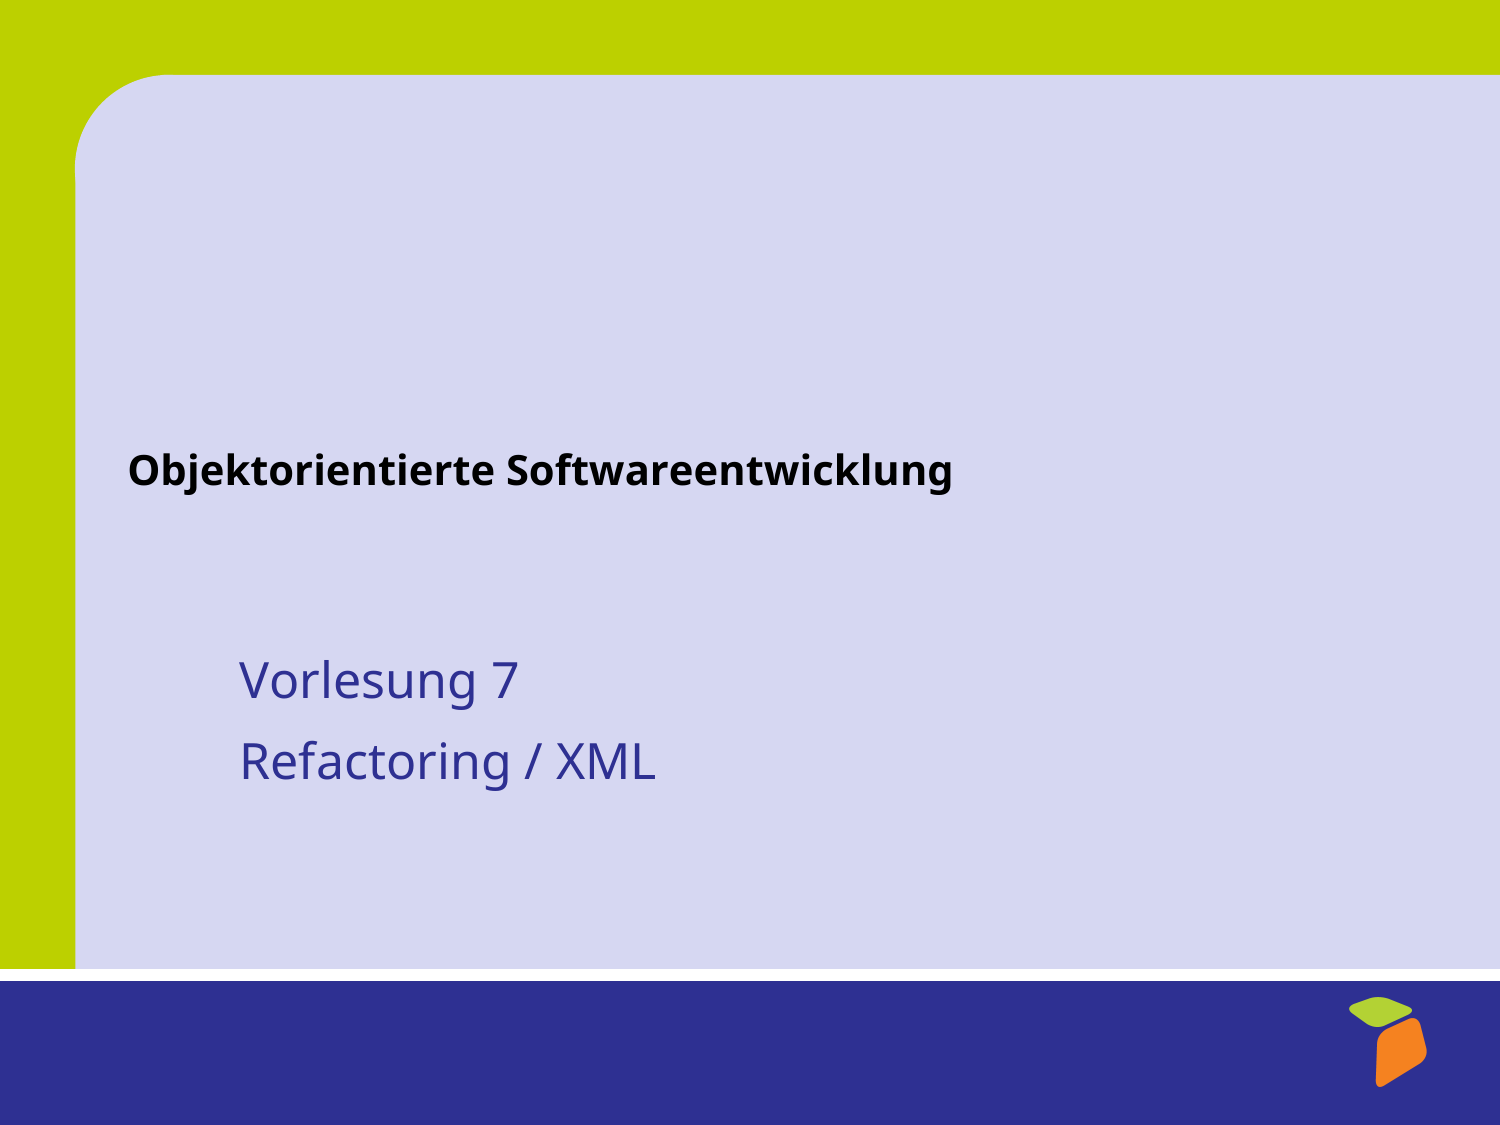

# Objektorientierte Softwareentwicklung
Vorlesung 7
Refactoring / XML